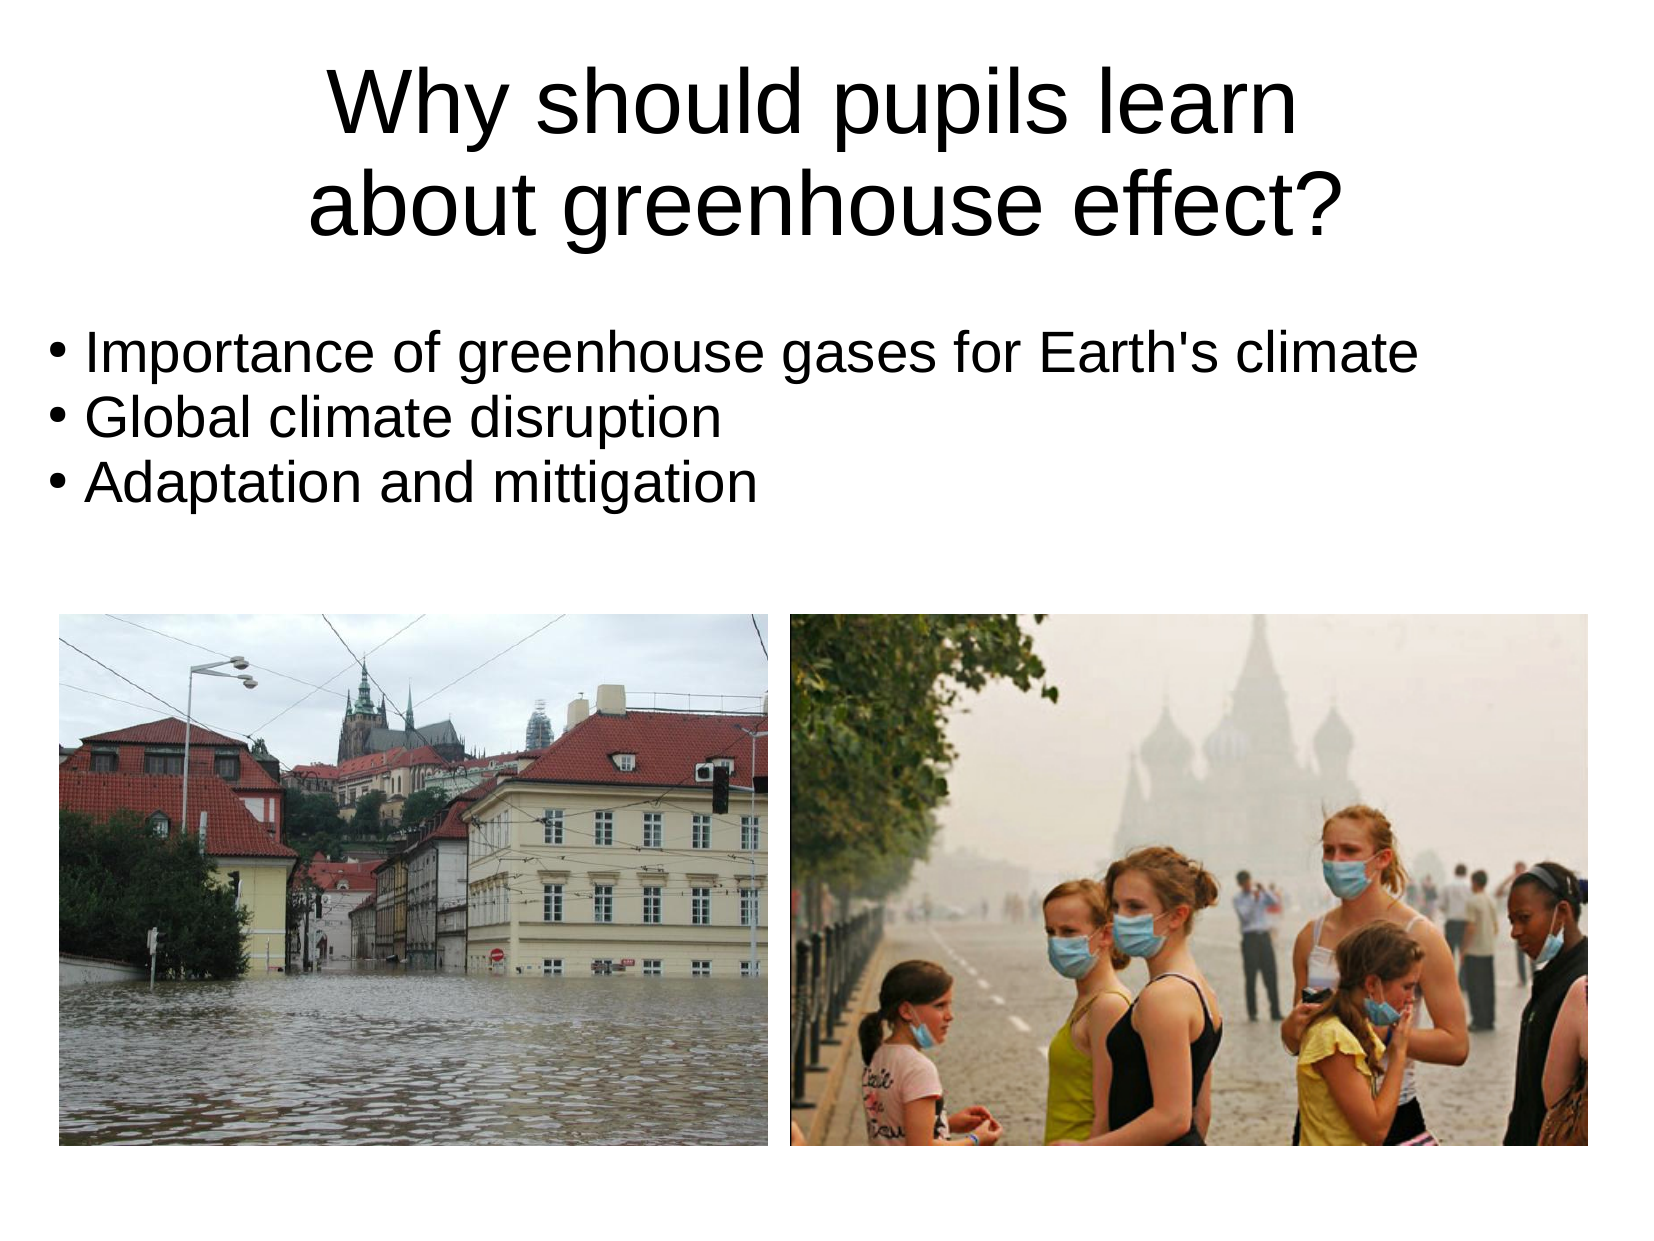

# Why should pupils learn about greenhouse effect?
 Importance of greenhouse gases for Earth's climate
 Global climate disruption
 Adaptation and mittigation